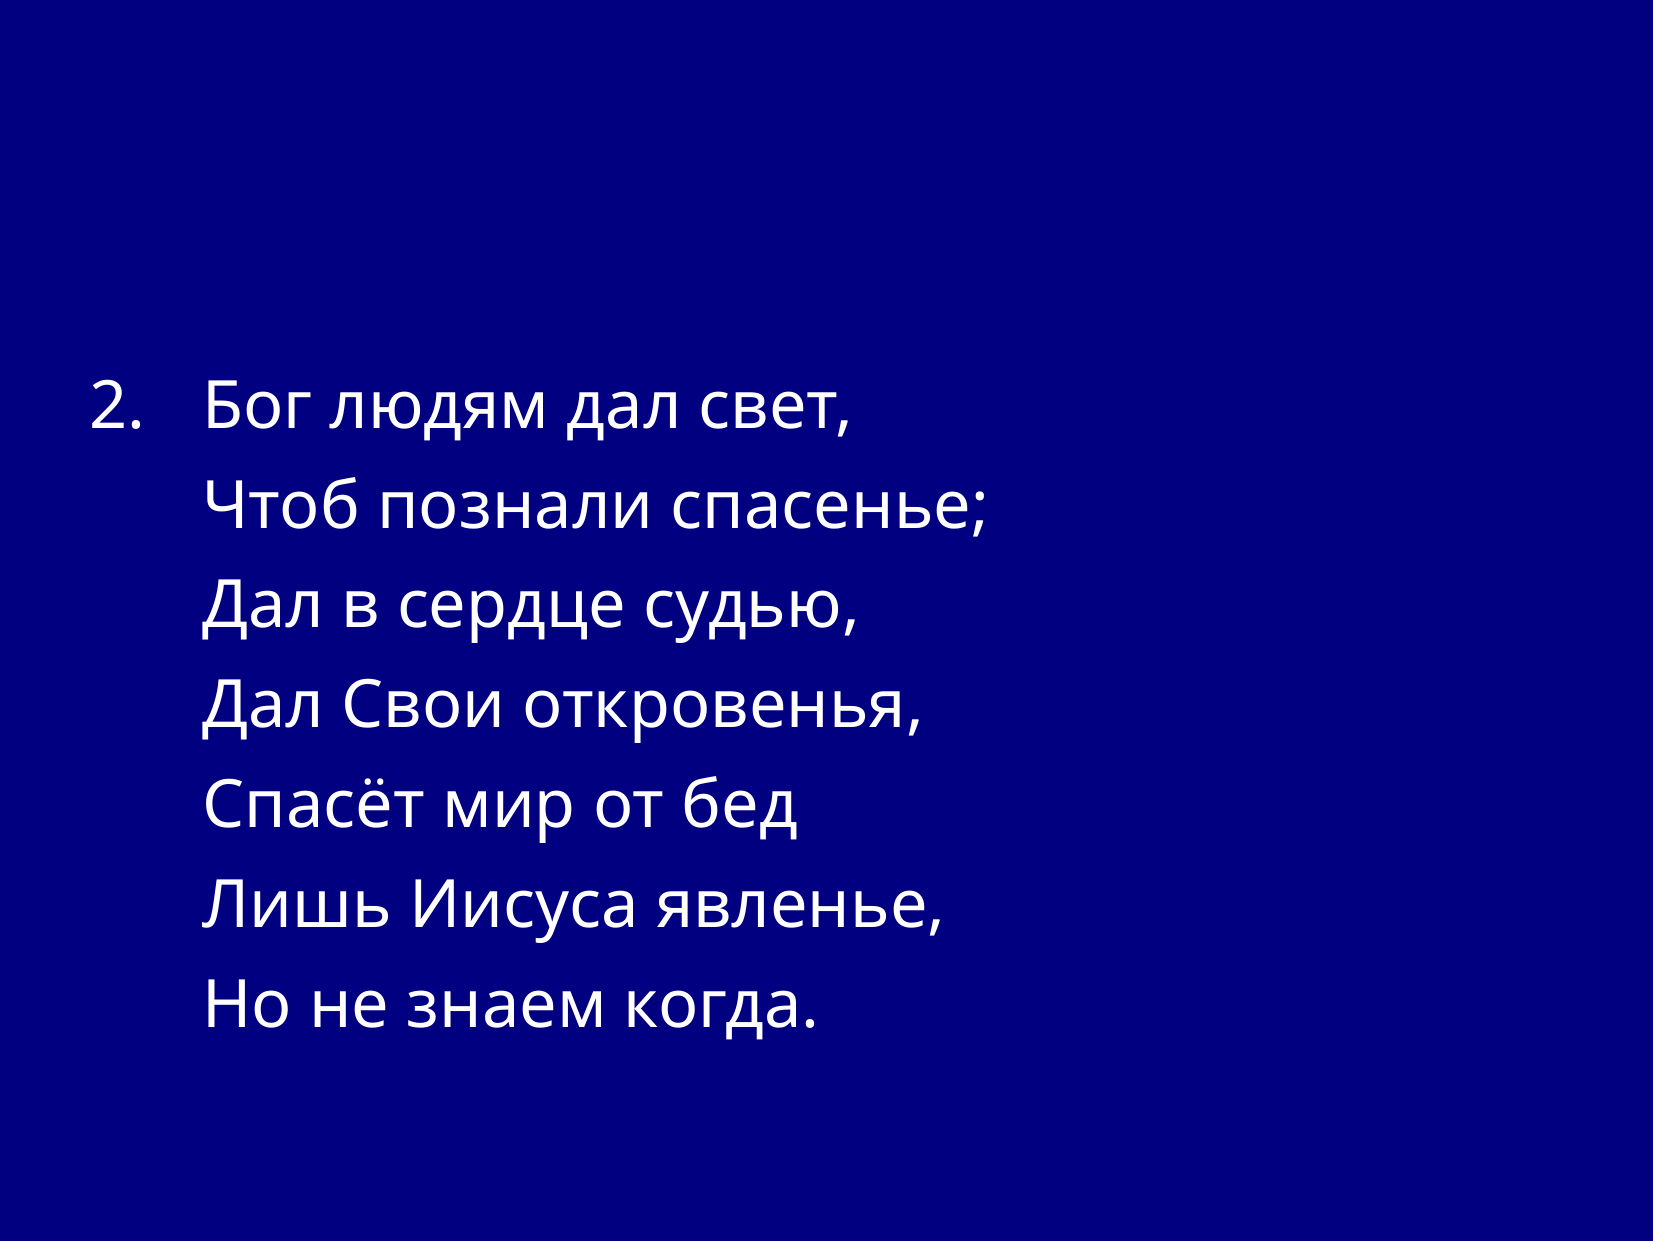

2.	Бог людям дал свет,
	Чтоб познали спасенье;
	Дал в сердце судью,
	Дал Свои откровенья,
	Спасёт мир от бед
	Лишь Иисуса явленье,
	Но не знаем когда.